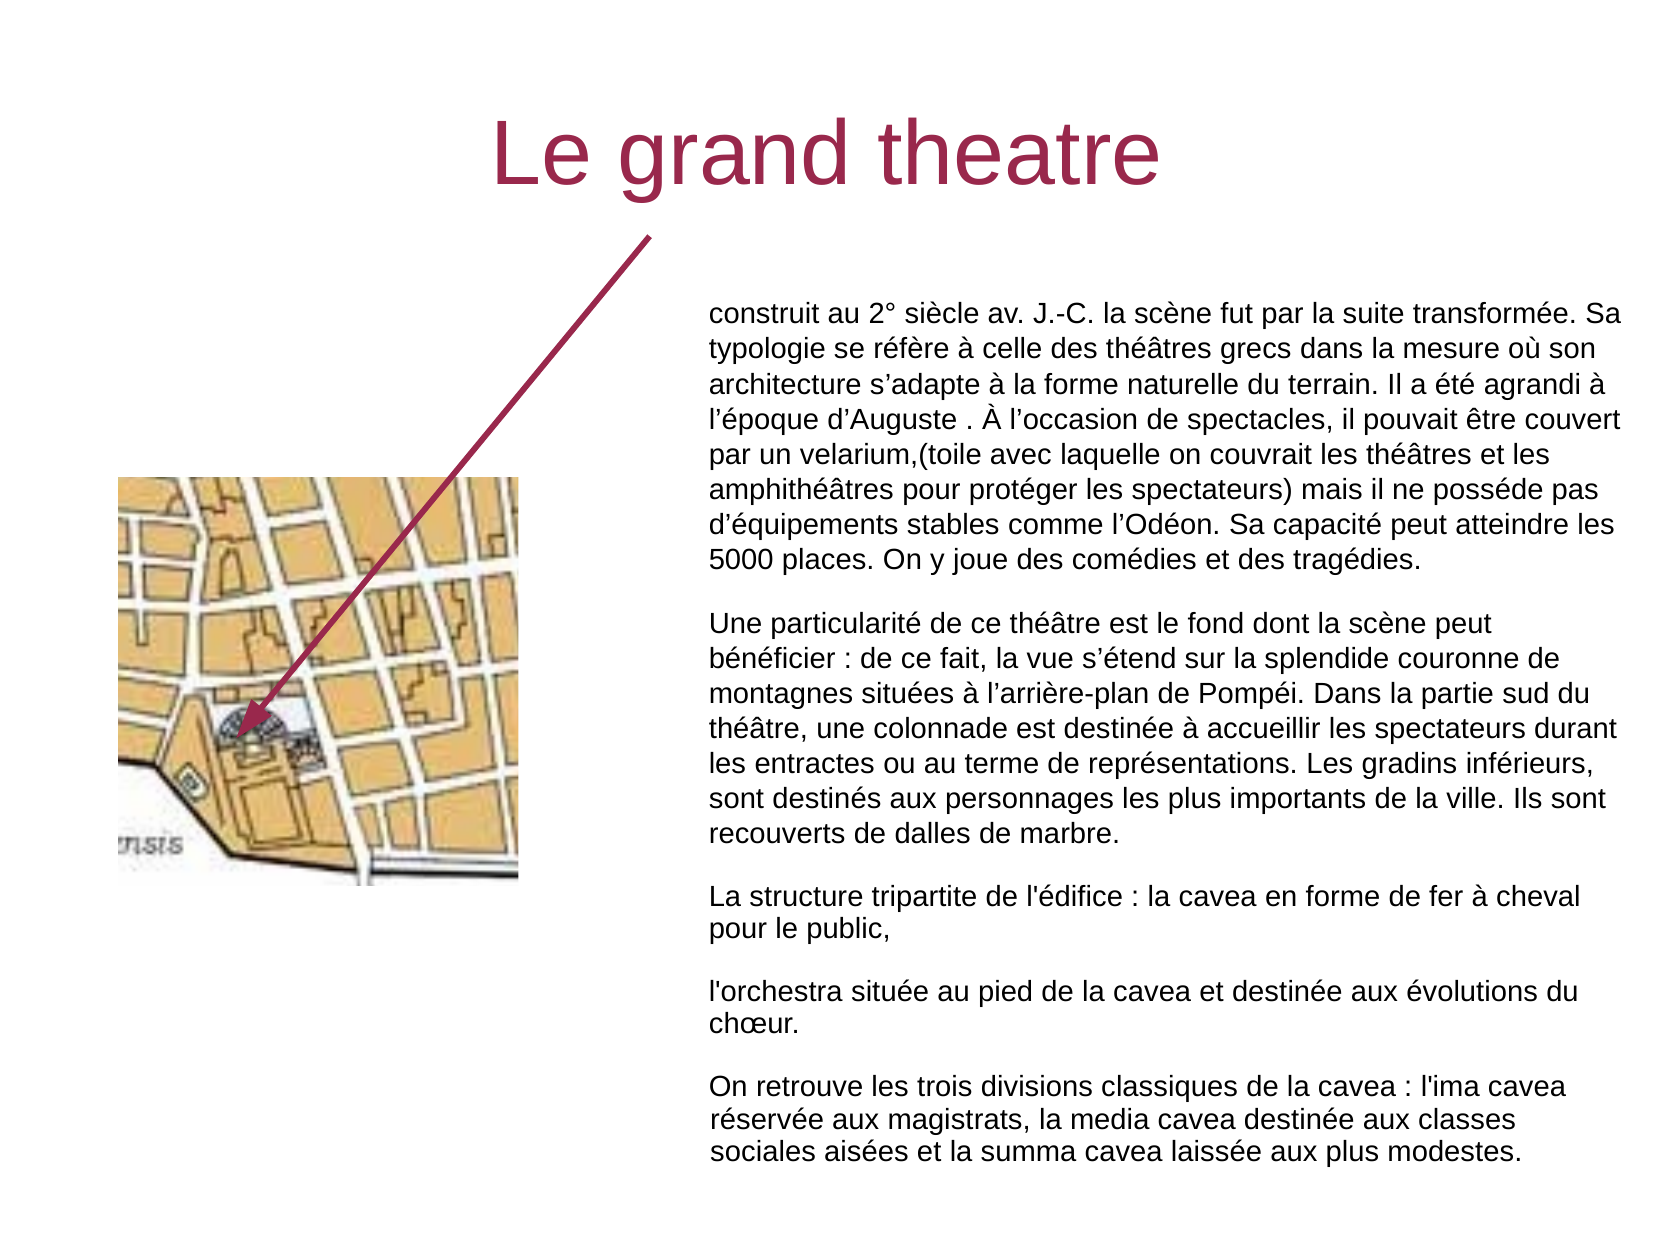

# Le grand theatre
construit au 2° siècle av. J.-C. la scène fut par la suite transformée. Sa typologie se réfère à celle des théâtres grecs dans la mesure où son architecture s’adapte à la forme naturelle du terrain. Il a été agrandi à l’époque d’Auguste . À l’occasion de spectacles, il pouvait être couvert par un velarium,(toile avec laquelle on couvrait les théâtres et les amphithéâtres pour protéger les spectateurs) mais il ne posséde pas d’équipements stables comme l’Odéon. Sa capacité peut atteindre les 5000 places. On y joue des comédies et des tragédies.
Une particularité de ce théâtre est le fond dont la scène peut bénéficier : de ce fait, la vue s’étend sur la splendide couronne de montagnes situées à l’arrière-plan de Pompéi. Dans la partie sud du théâtre, une colonnade est destinée à accueillir les spectateurs durant les entractes ou au terme de représentations. Les gradins inférieurs, sont destinés aux personnages les plus importants de la ville. Ils sont recouverts de dalles de marbre.
La structure tripartite de l'édifice : la cavea en forme de fer à cheval pour le public,
l'orchestra située au pied de la cavea et destinée aux évolutions du chœur.
On retrouve les trois divisions classiques de la cavea : l'ima cavea réservée aux magistrats, la media cavea destinée aux classes sociales aisées et la summa cavea laissée aux plus modestes.